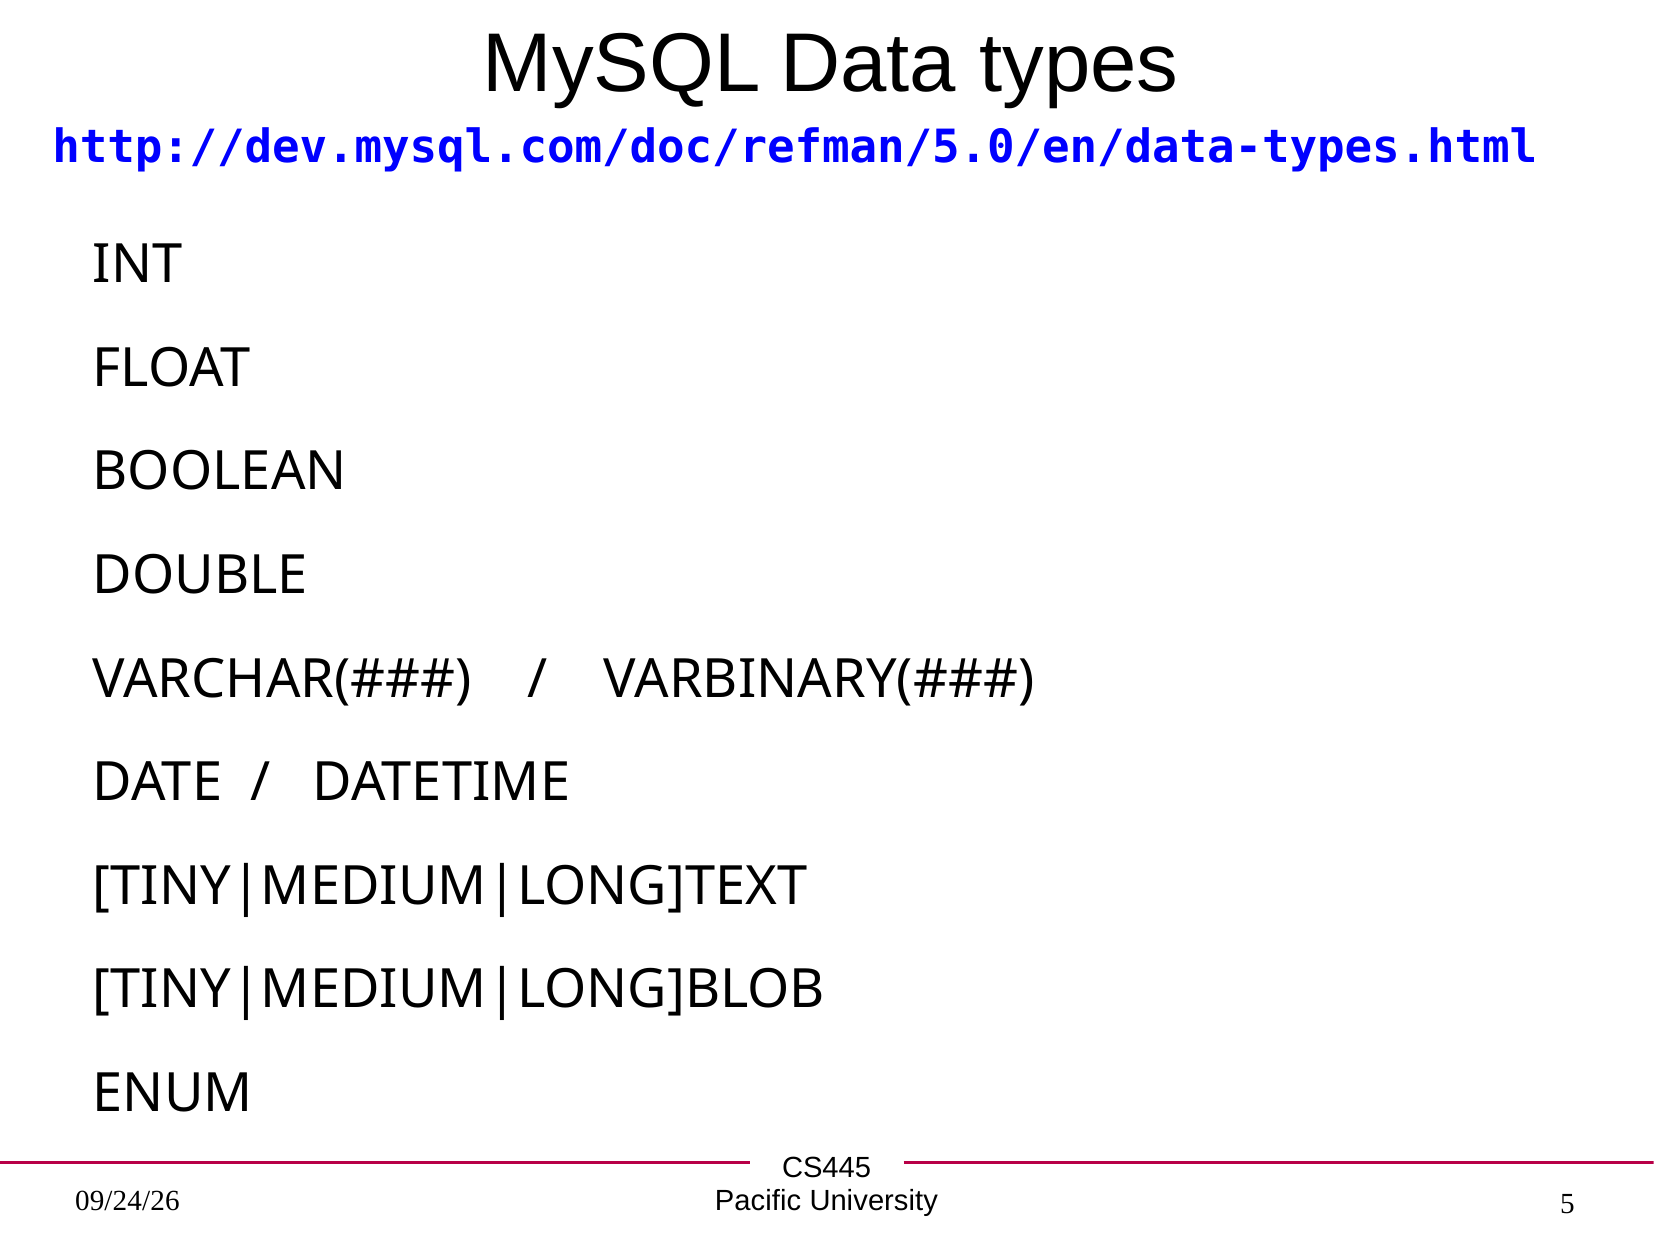

# MySQL Data types
http://dev.mysql.com/doc/refman/5.0/en/data-types.html
INT
FLOAT
BOOLEAN
DOUBLE
VARCHAR(###) / VARBINARY(###)
DATE / DATETIME
[TINY|MEDIUM|LONG]TEXT
[TINY|MEDIUM|LONG]BLOB
ENUM